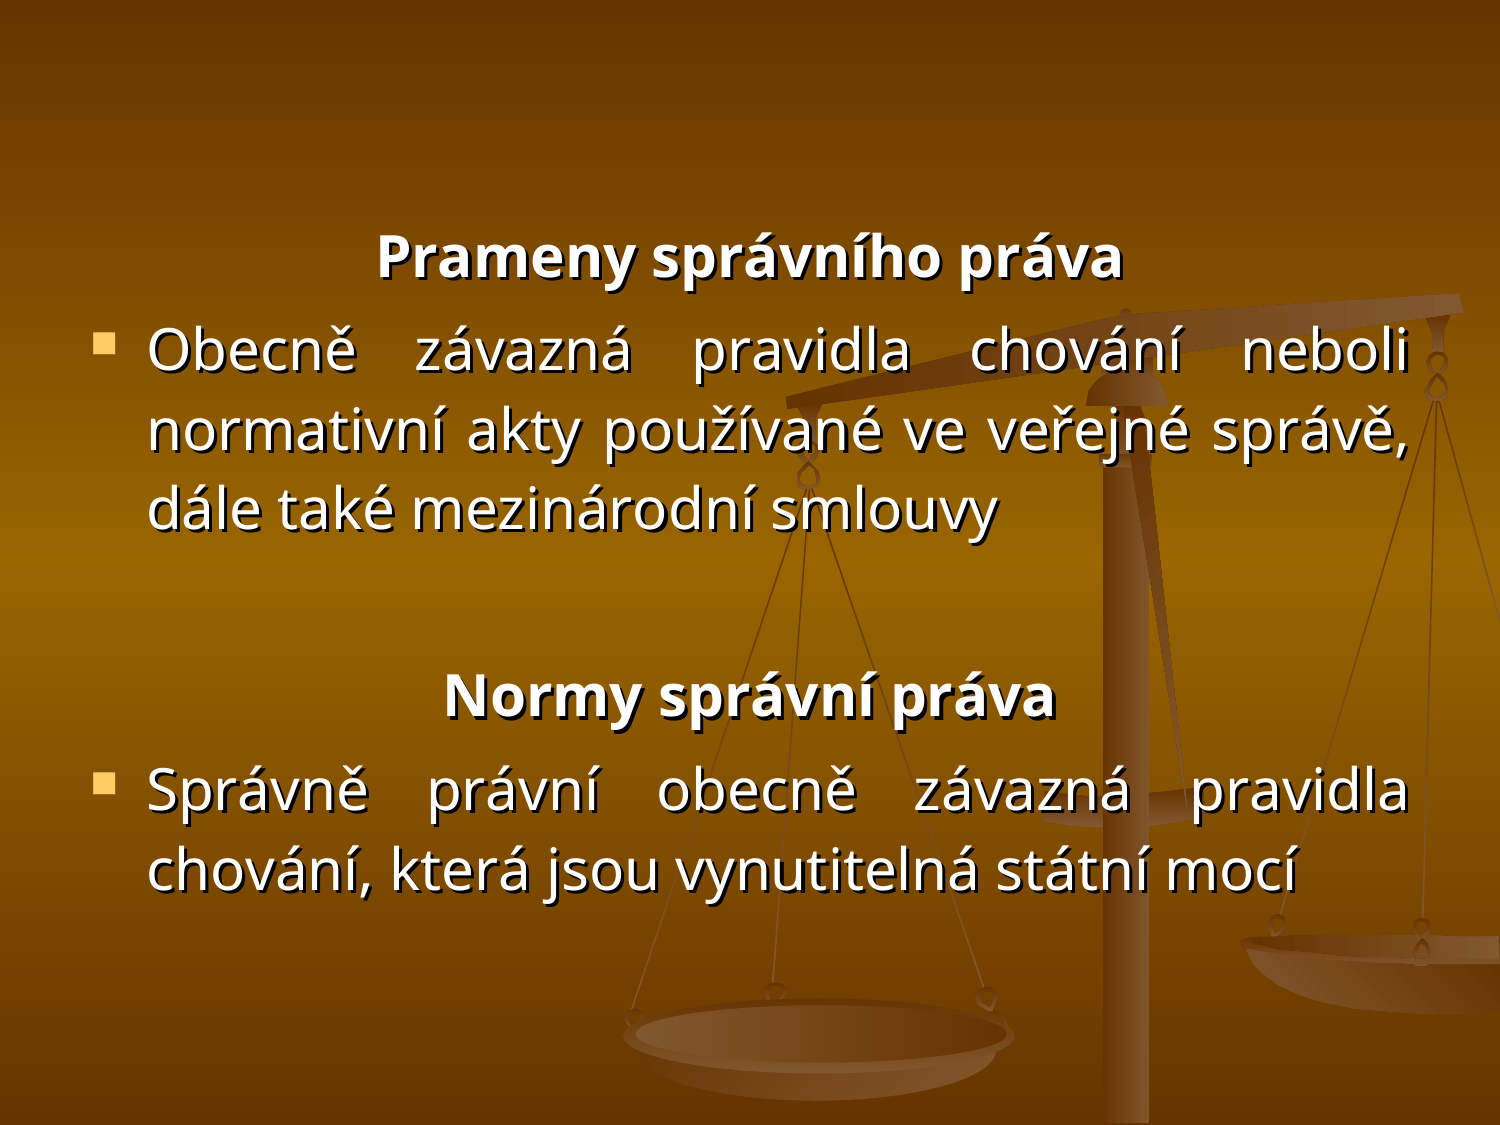

# Prameny správního práva
Obecně závazná pravidla chování neboli normativní akty používané ve veřejné správě, dále také mezinárodní smlouvy
Normy správní práva
Správně právní obecně závazná pravidla chování, která jsou vynutitelná státní mocí